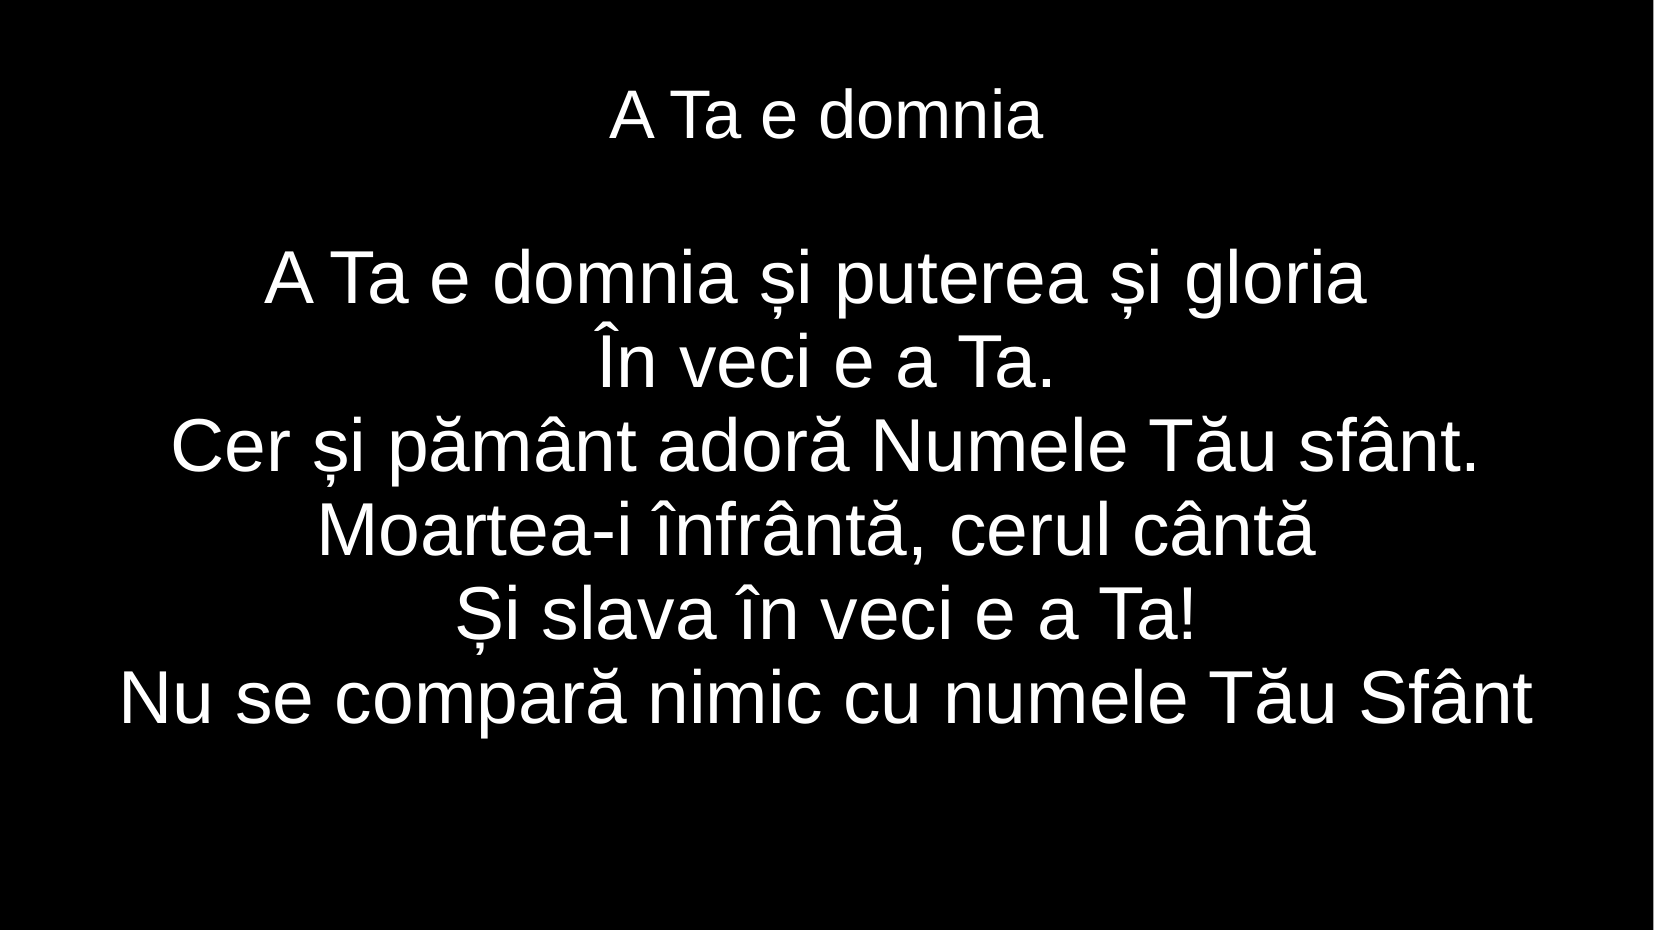

# A Ta e domnia
A Ta e domnia și puterea și gloria
În veci e a Ta.
Cer și pământ adoră Numele Tău sfânt.
Moartea-i înfrântă, cerul cântă
Și slava în veci e a Ta!
Nu se compară nimic cu numele Tău Sfânt